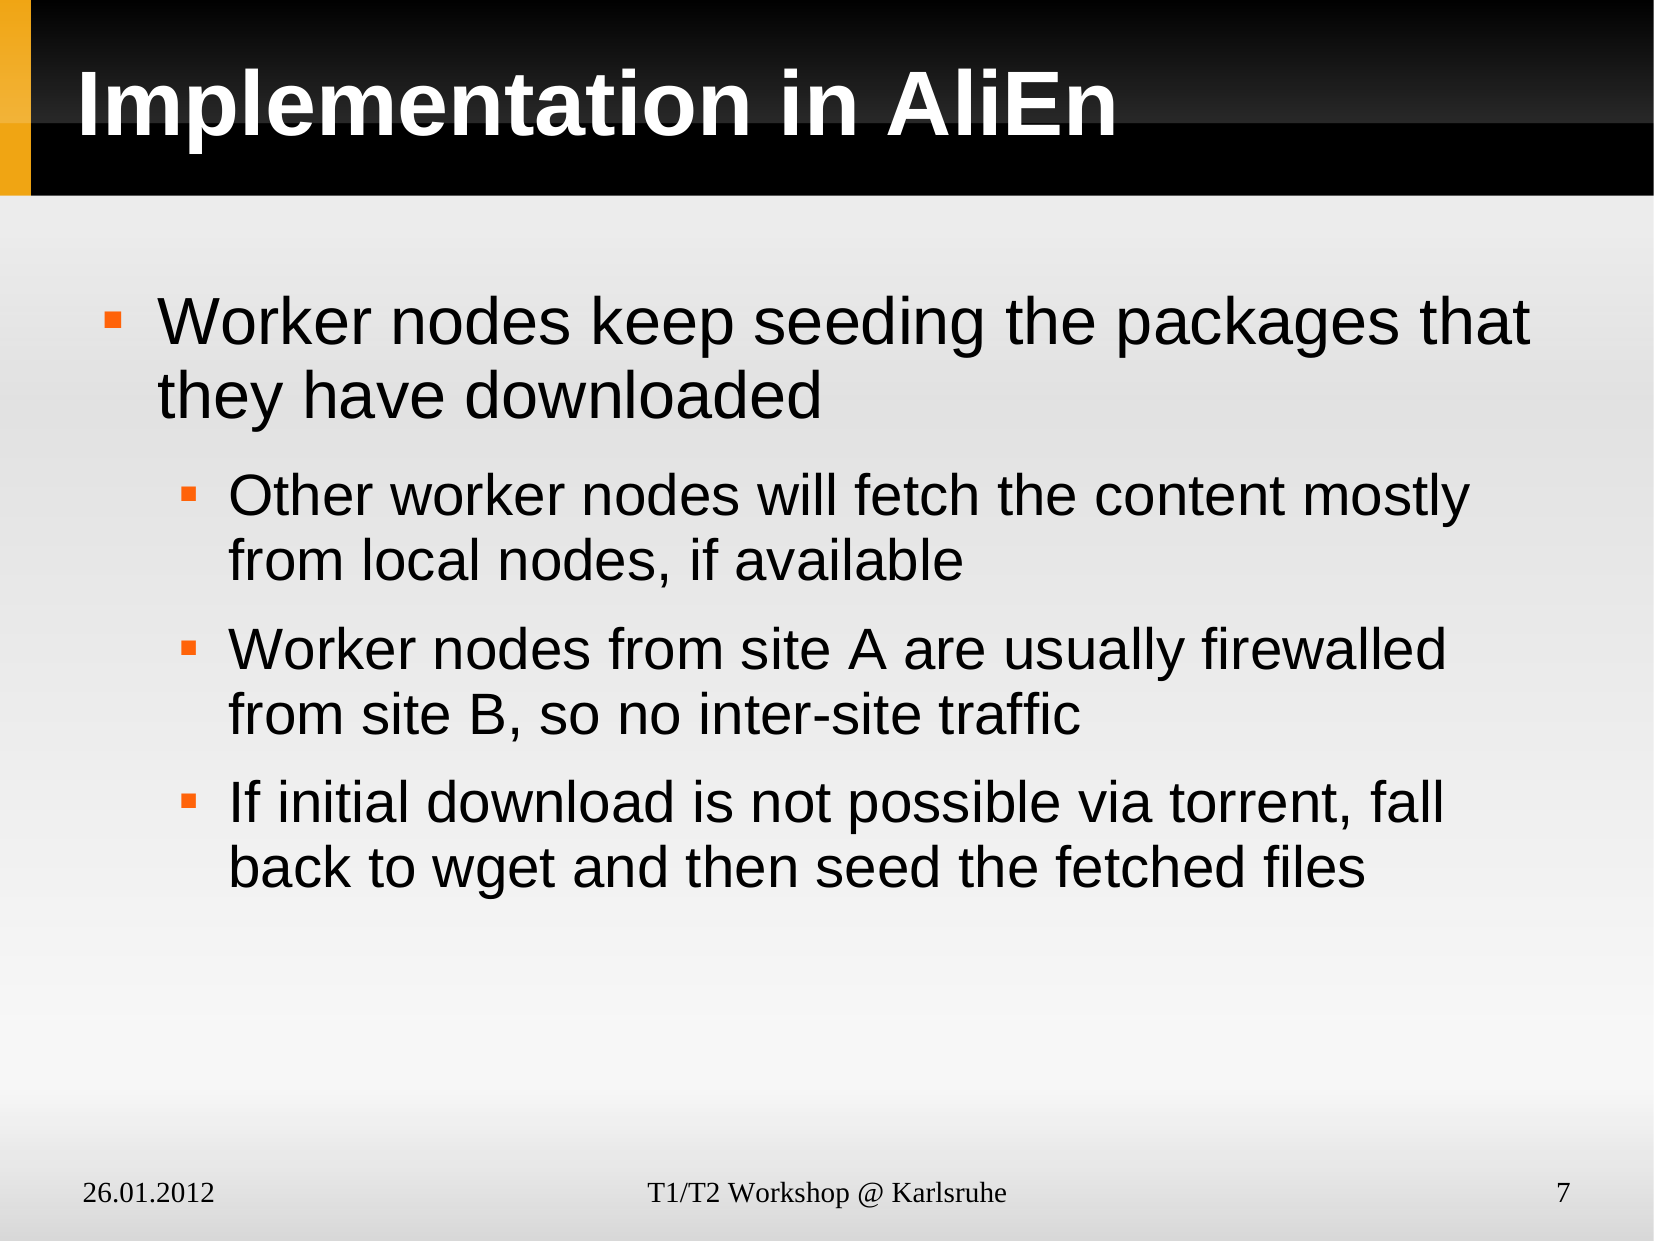

# Implementation in AliEn
Worker nodes keep seeding the packages that they have downloaded
Other worker nodes will fetch the content mostly from local nodes, if available
Worker nodes from site A are usually firewalled from site B, so no inter-site traffic
If initial download is not possible via torrent, fall back to wget and then seed the fetched files
26.01.2012
T1/T2 Workshop @ Karlsruhe
7